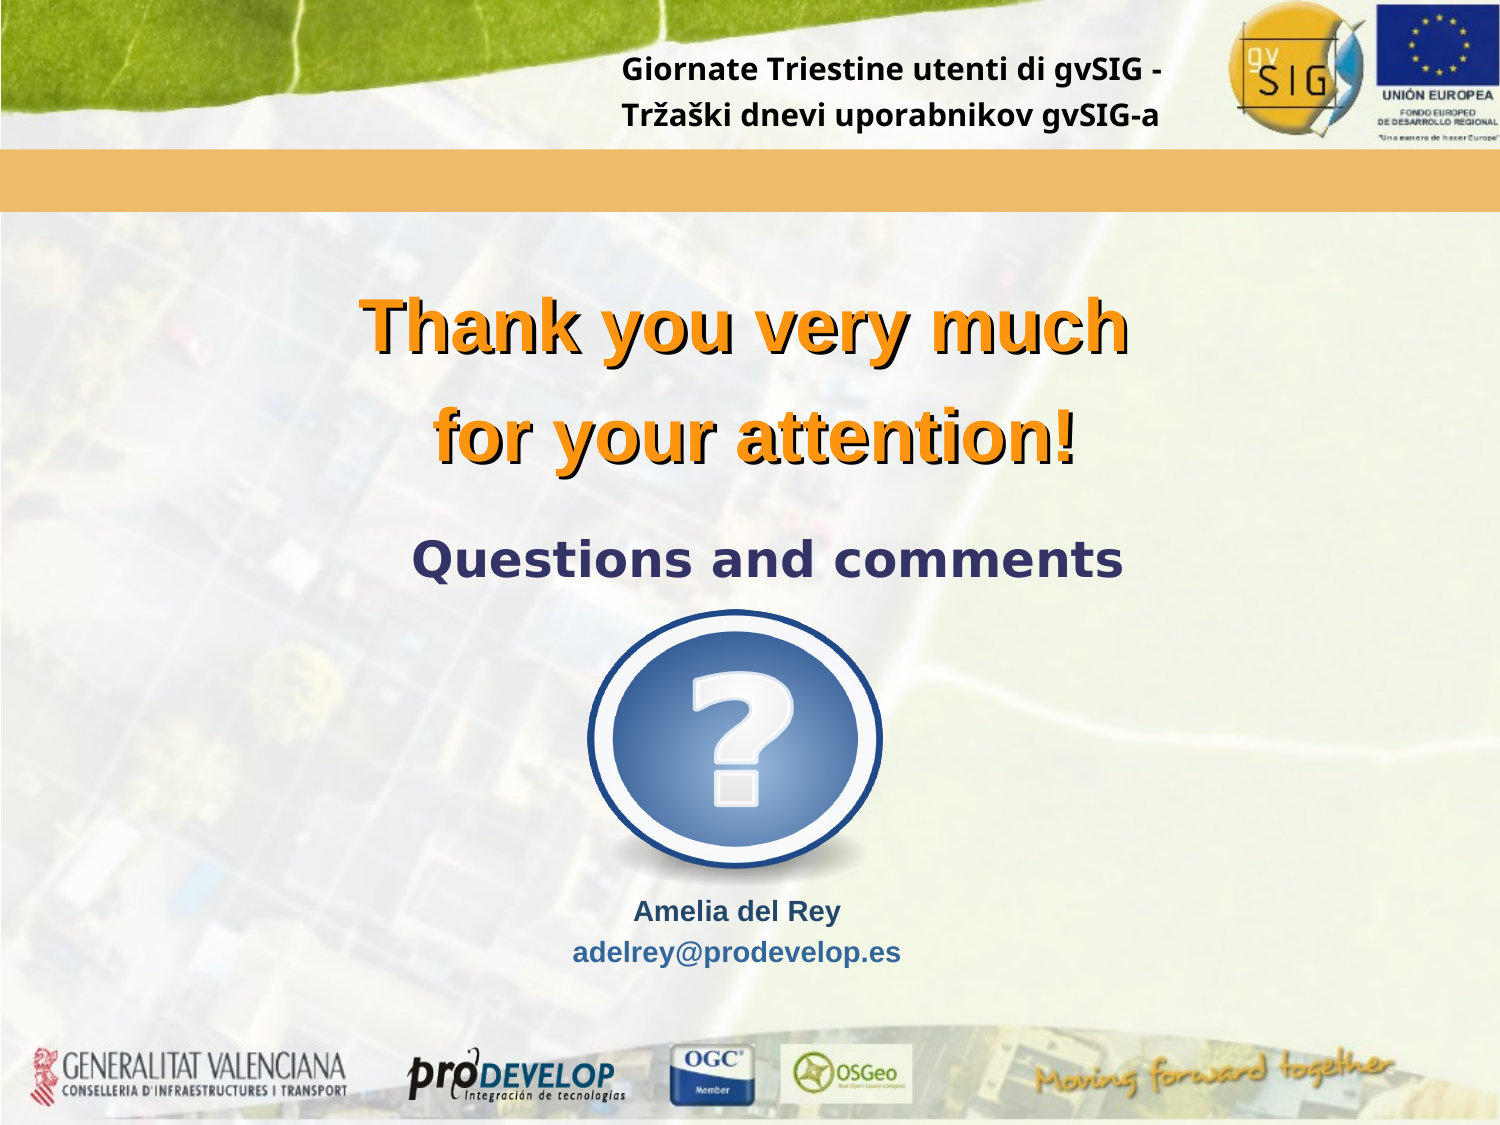

Thank you very much
 for your attention!
Questions and comments
Amelia del Rey
adelrey@prodevelop.es